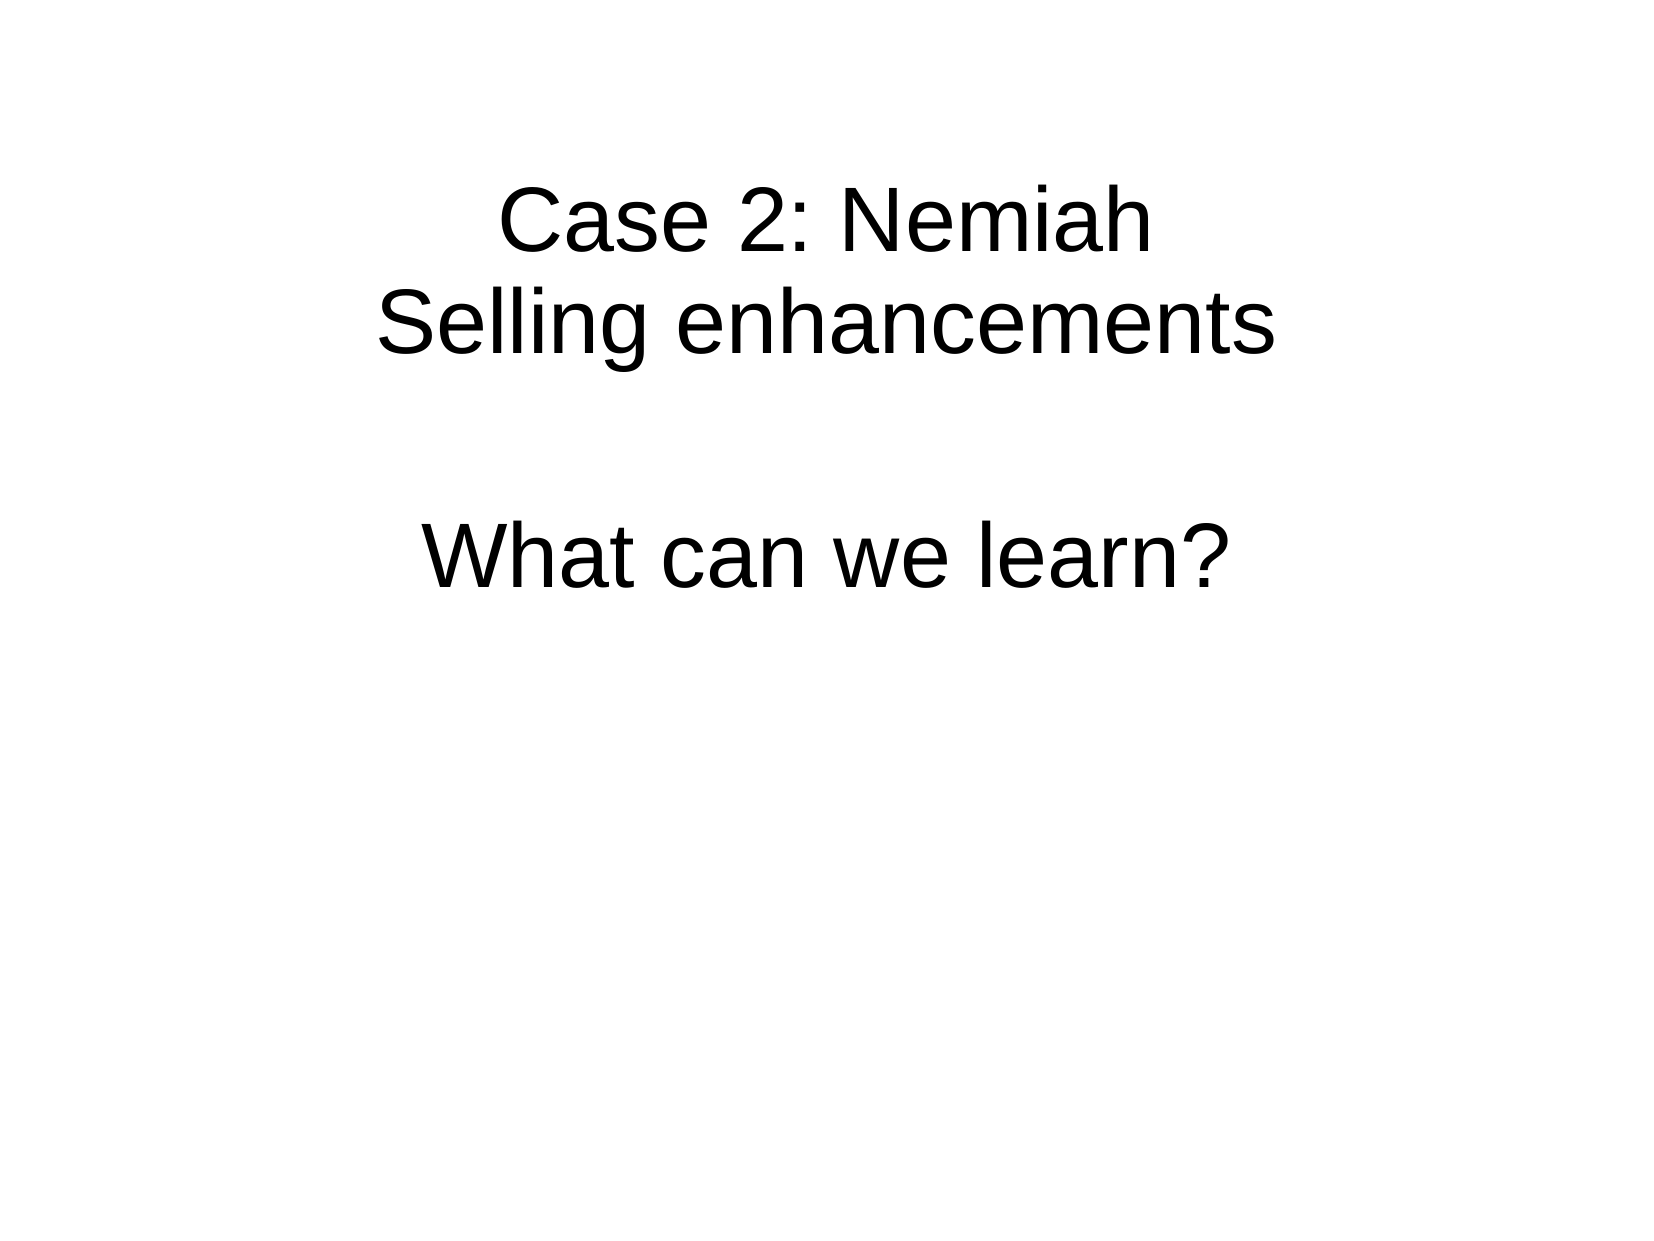

# Case 2: Nemiah Selling enhancements
What can we learn?